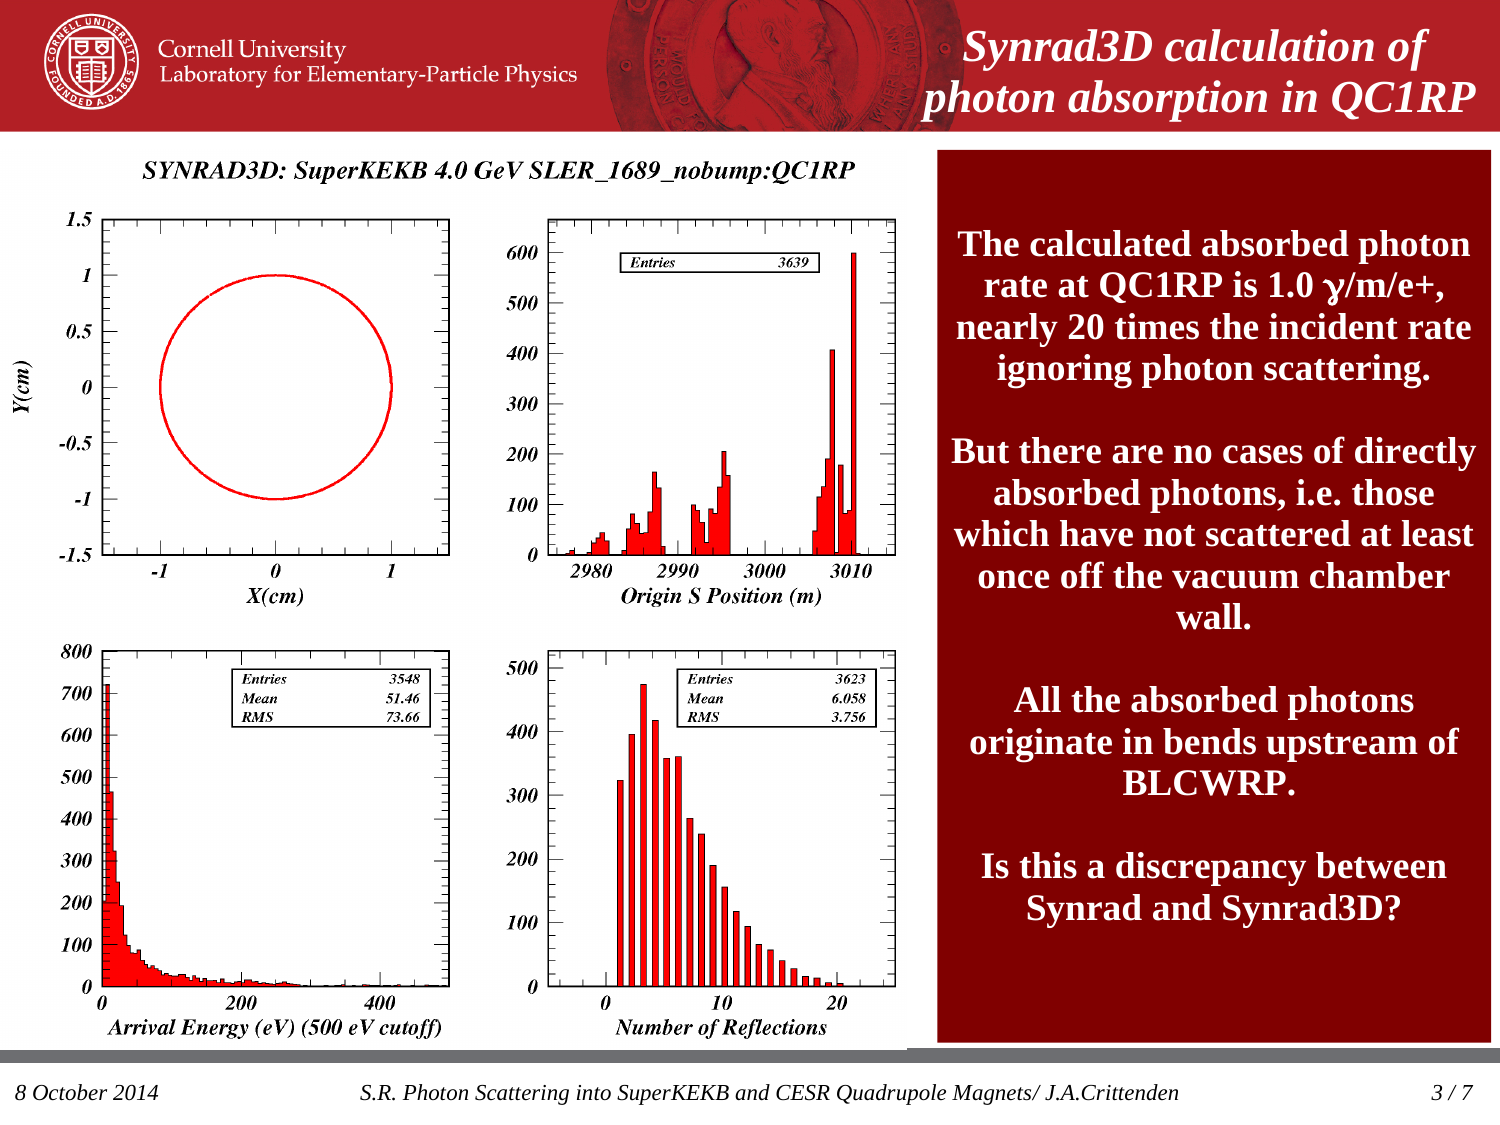

# Synrad3D calculation of photon absorption in QC1RP
The calculated absorbed photon rate at QC1RP is 1.0 g/m/e+,
nearly 20 times the incident rate ignoring photon scattering.
But there are no cases of directly absorbed photons, i.e. those which have not scattered at least once off the vacuum chamber wall.
All the absorbed photons originate in bends upstream of BLCWRP.
Is this a discrepancy between Synrad and Synrad3D?